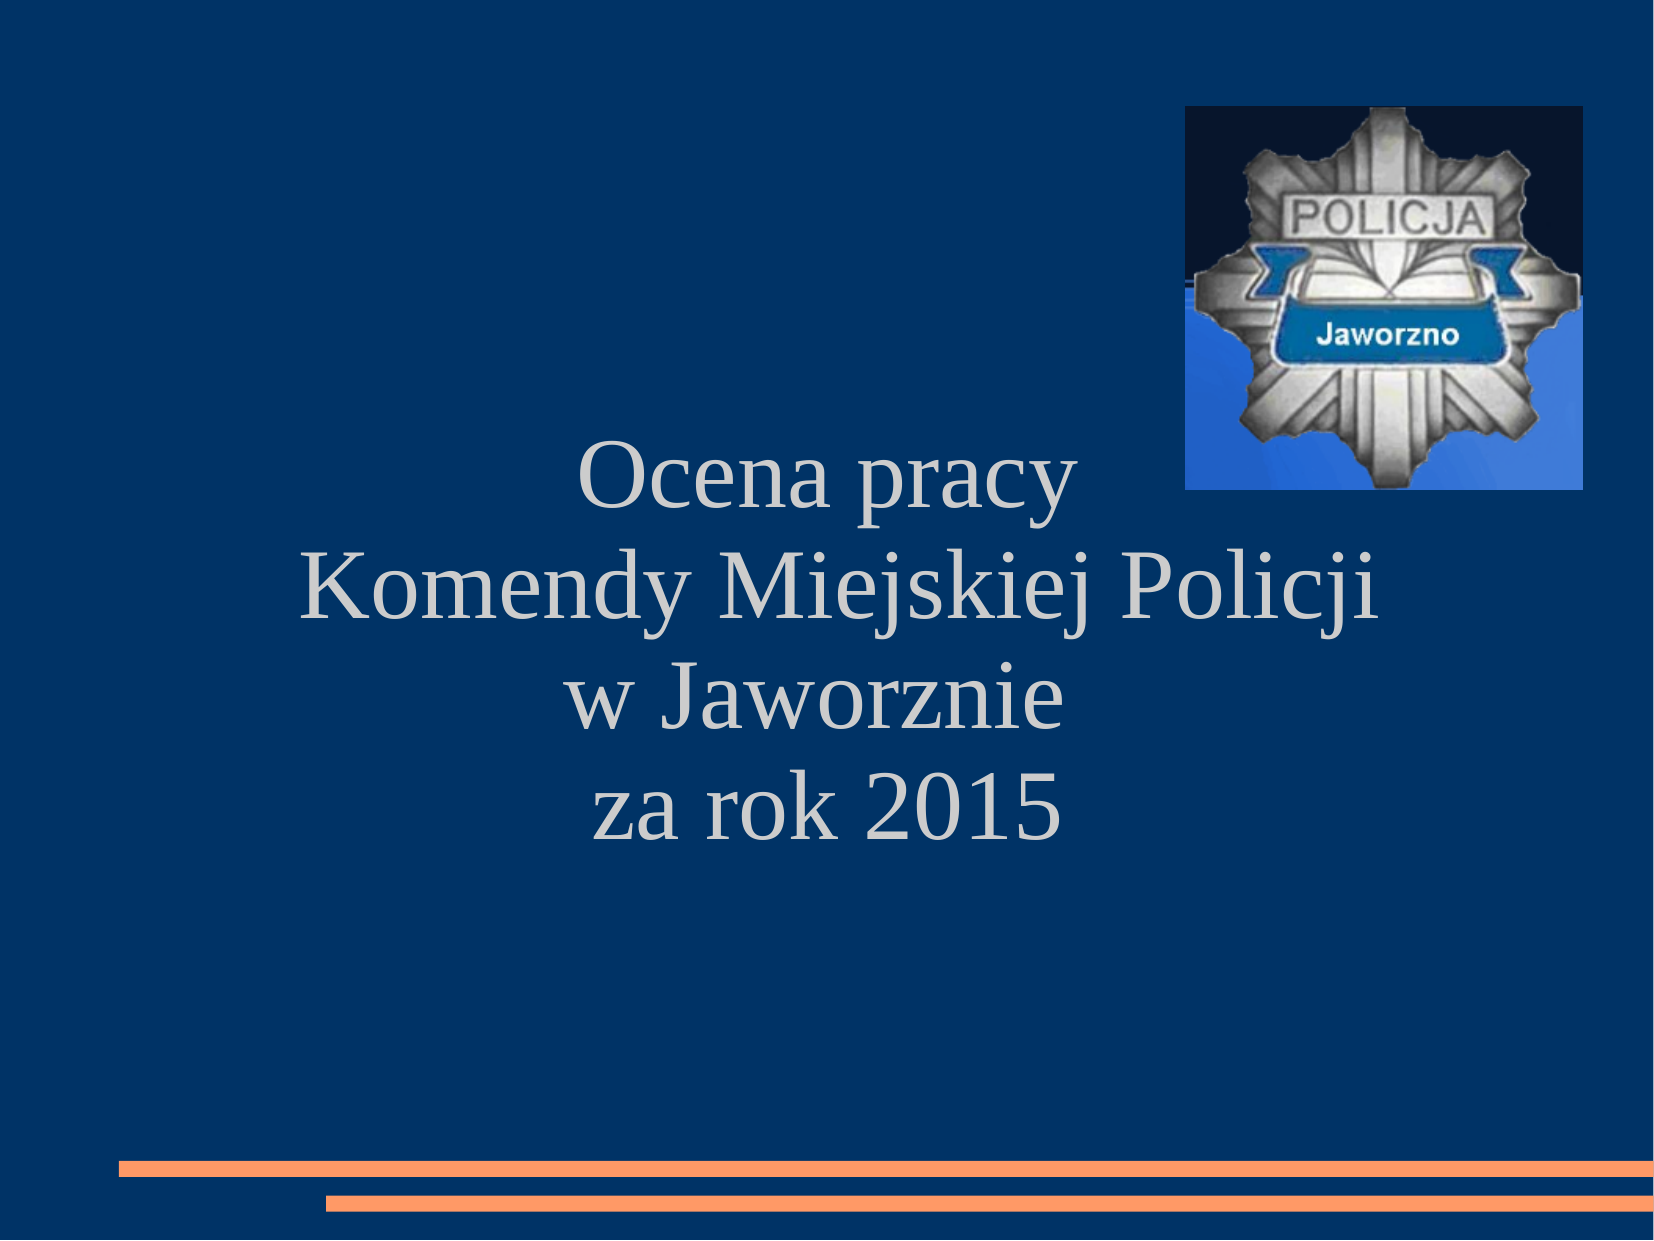

# Ocena pracy
 Komendy Miejskiej Policji w Jaworznie
za rok 2015